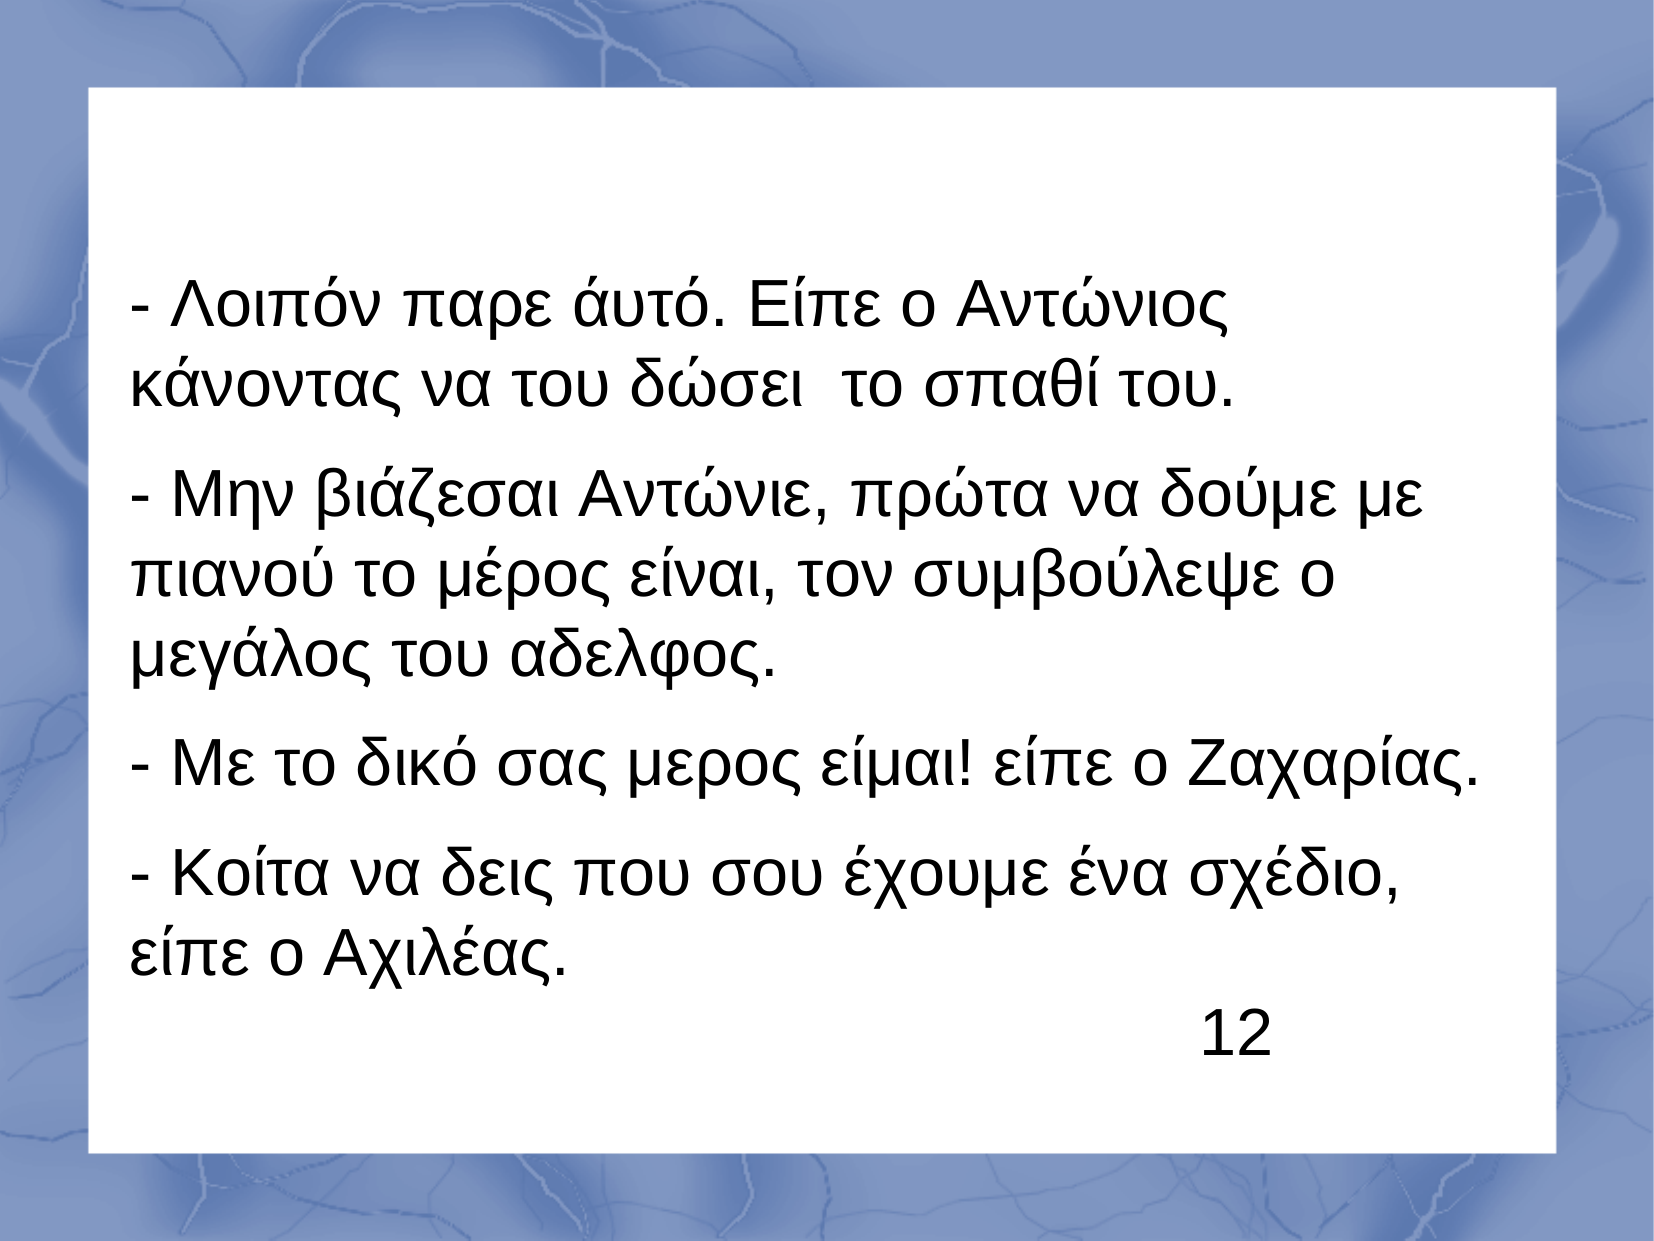

#
- Λοιπόν παρε άυτό. Είπε ο Αντώνιος κάνοντας να του δώσει το σπαθί του.
- Μην βιάζεσαι Αντώνιε, πρώτα να δούμε με πιανού το μέρος είναι, τον συμβούλεψε ο μεγάλος του αδελφος.
- Με το δικό σας μερος είμαι! είπε ο Ζαχαρίας.
- Κοίτα να δεις που σου έχουμε ένα σχέδιο, είπε ο Αχιλέας. 12